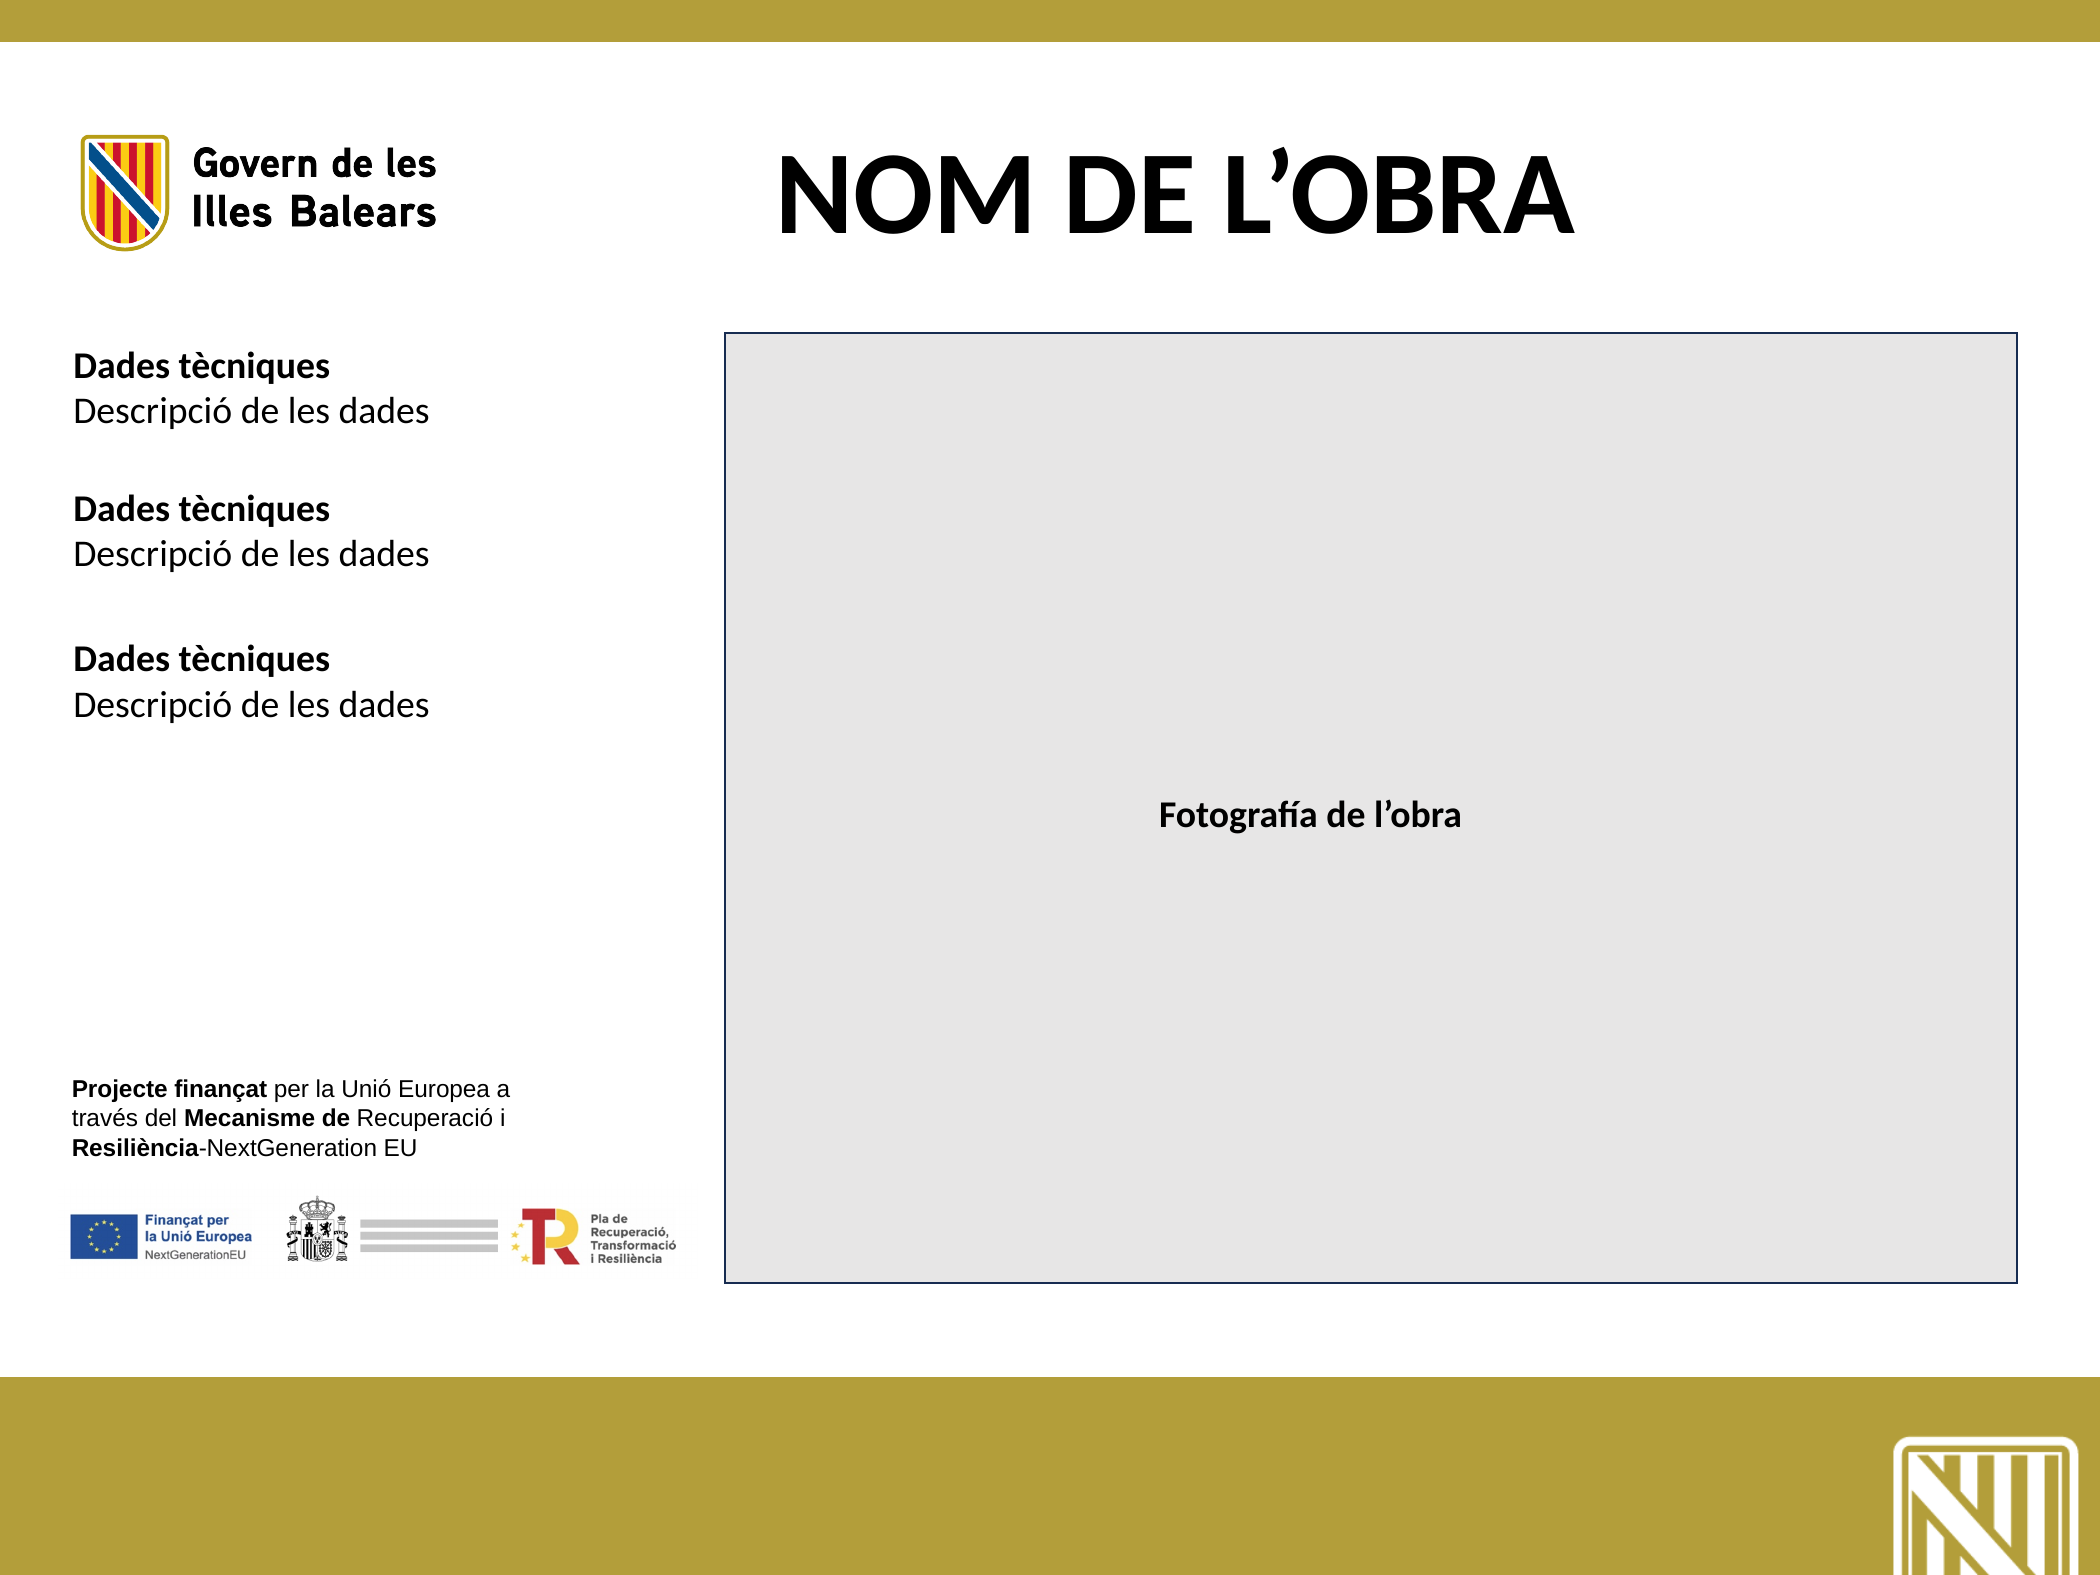

NOM DE L’OBRA
Dades tècniques
Descripció de les dades
Dades tècniques
Descripció de les dades
Dades tècniques
Descripció de les dades
Fotografía de l’obra
Projecte finançat per la Unió Europea a
través del Mecanisme de Recuperació i
Resiliència-NextGeneration EU